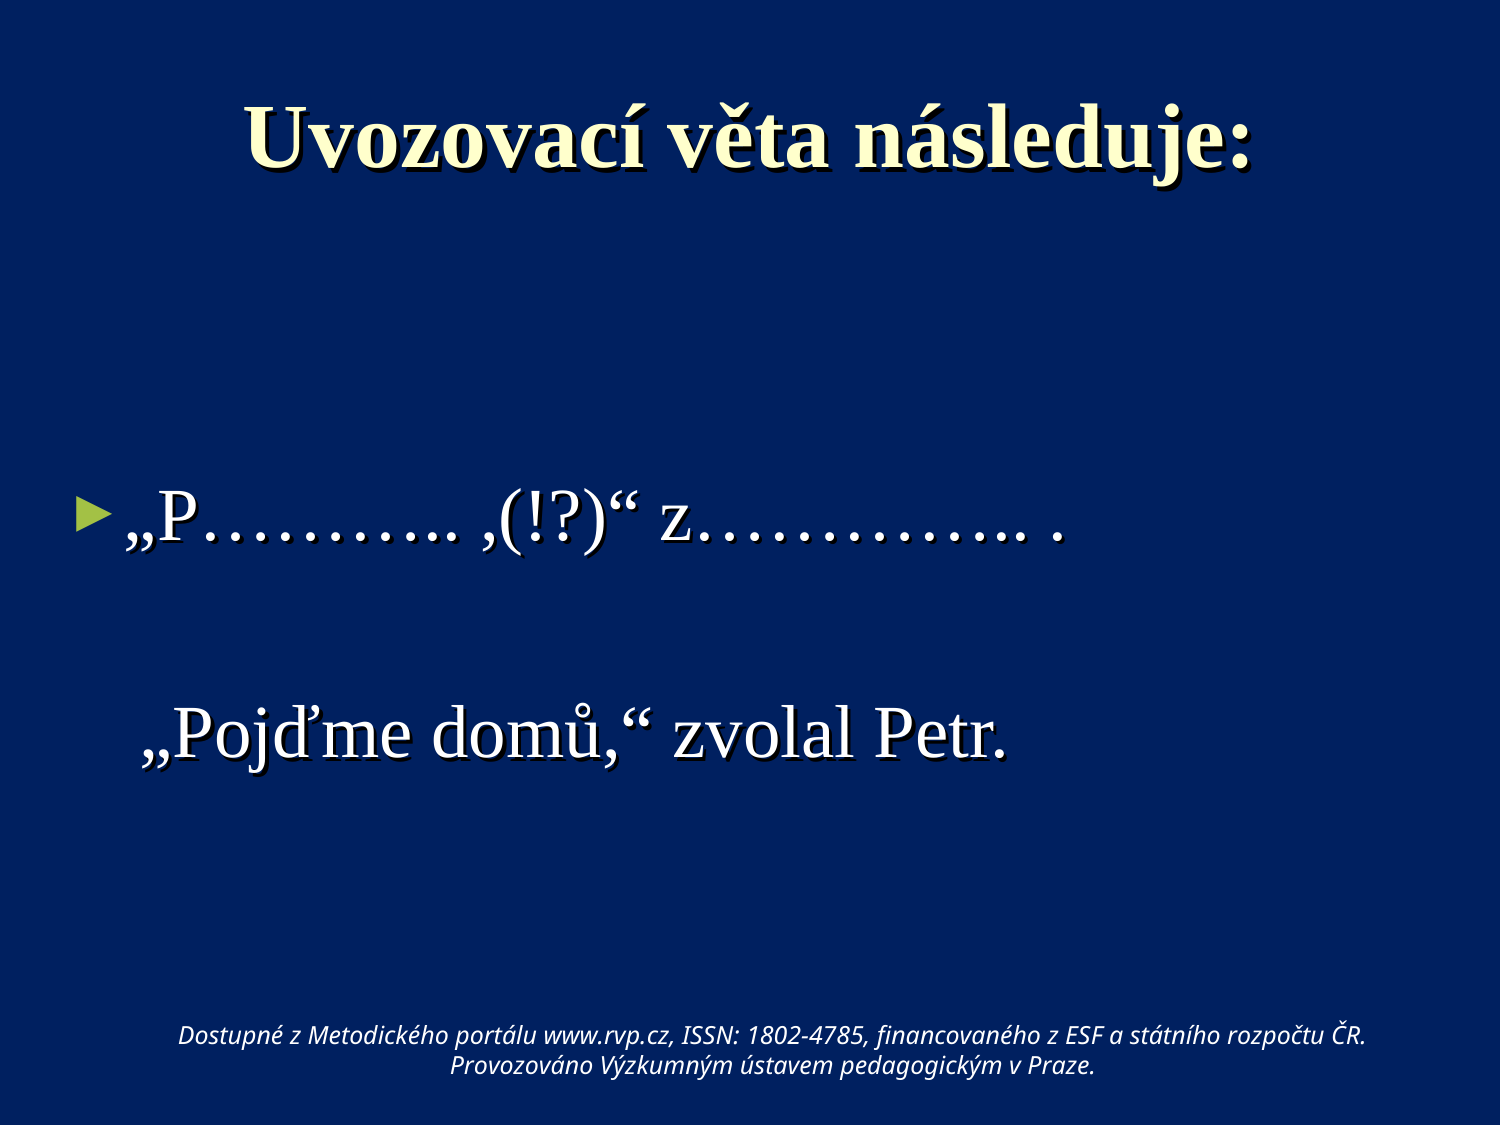

# Uvozovací věta následuje:
„P……….. ,(!?)“ z………….. .
 „Pojďme domů,“ zvolal Petr.
Dostupné z Metodického portálu www.rvp.cz, ISSN: 1802-4785, financovaného z ESF a státního rozpočtu ČR. Provozováno Výzkumným ústavem pedagogickým v Praze.